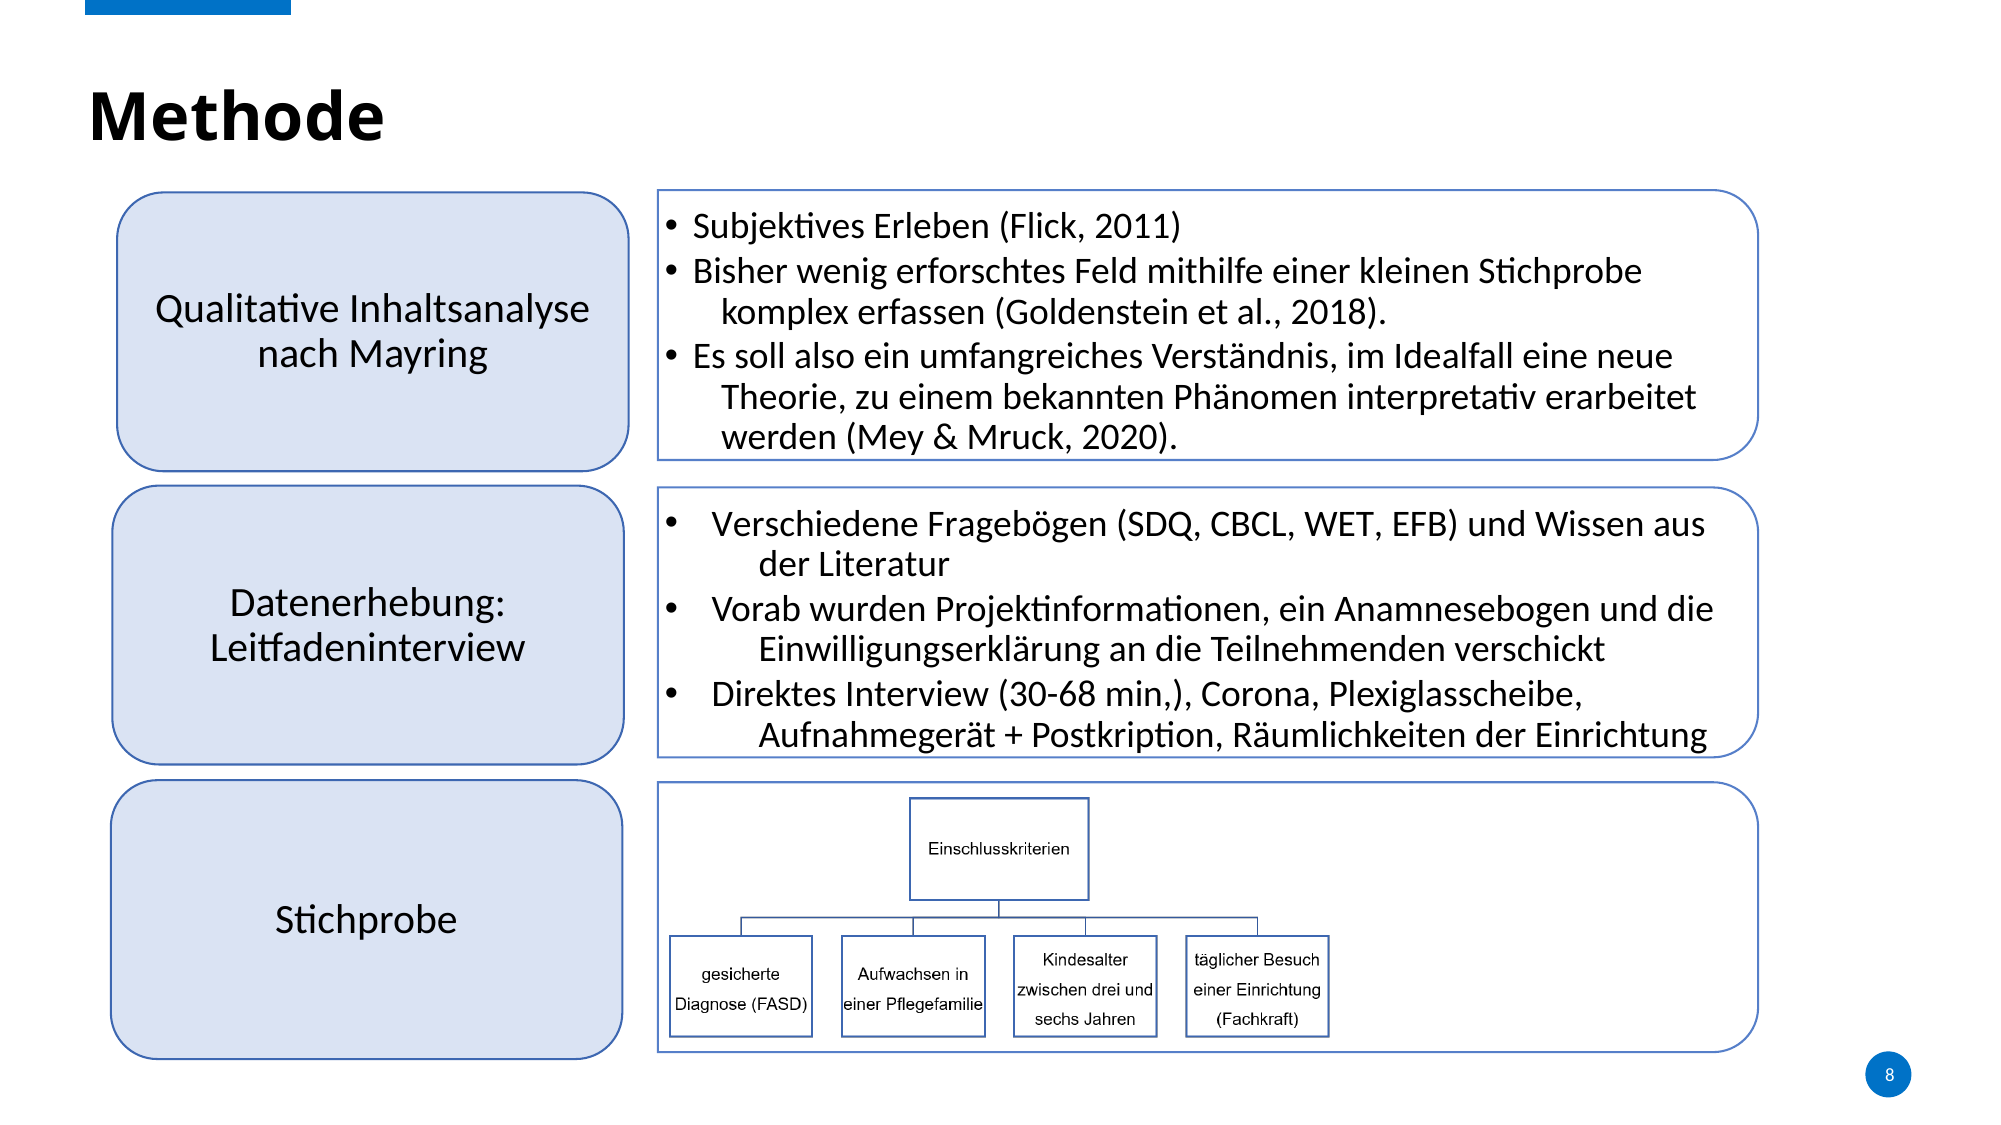

Methode
Subjektives Erleben (Flick, 2011)
Bisher wenig erforschtes Feld mithilfe einer kleinen Stichprobe komplex erfassen (Goldenstein et al., 2018).
Es soll also ein umfangreiches Verständnis, im Idealfall eine neue Theorie, zu einem bekannten Phänomen interpretativ erarbeitet werden (Mey & Mruck, 2020).
Qualitative Inhaltsanalyse nach Mayring
Datenerhebung: Leitfadeninterview
Verschiedene Fragebögen (SDQ, CBCL, WET, EFB) und Wissen aus der Literatur
Vorab wurden Projektinformationen, ein Anamnesebogen und die Einwilligungserklärung an die Teilnehmenden verschickt
Direktes Interview (30-68 min,), Corona, Plexiglasscheibe, Aufnahmegerät + Postkription, Räumlichkeiten der Einrichtung
Stichprobe
8